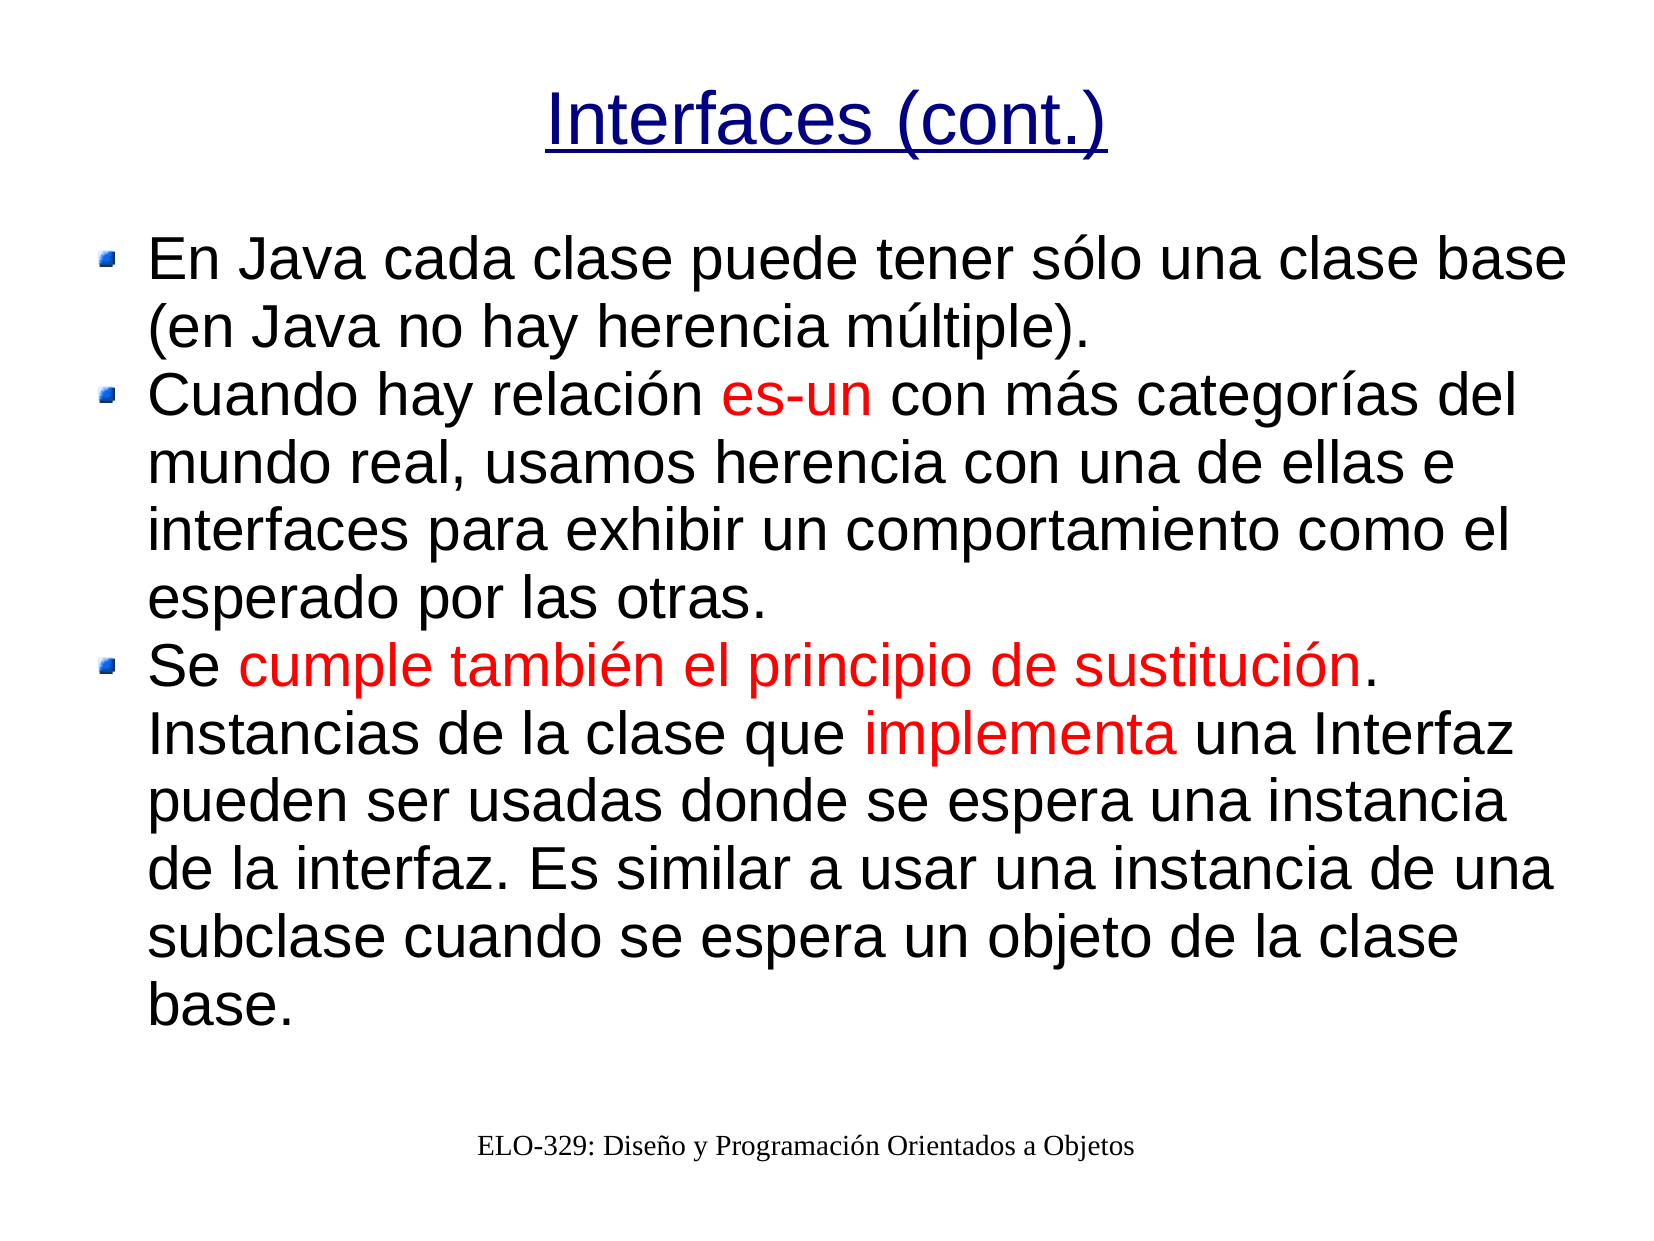

# Interfaces (cont.)‏
En Java cada clase puede tener sólo una clase base (en Java no hay herencia múltiple).
Cuando hay relación es-un con más categorías del mundo real, usamos herencia con una de ellas e interfaces para exhibir un comportamiento como el esperado por las otras.
Se cumple también el principio de sustitución. Instancias de la clase que implementa una Interfaz pueden ser usadas donde se espera una instancia de la interfaz. Es similar a usar una instancia de una subclase cuando se espera un objeto de la clase base.